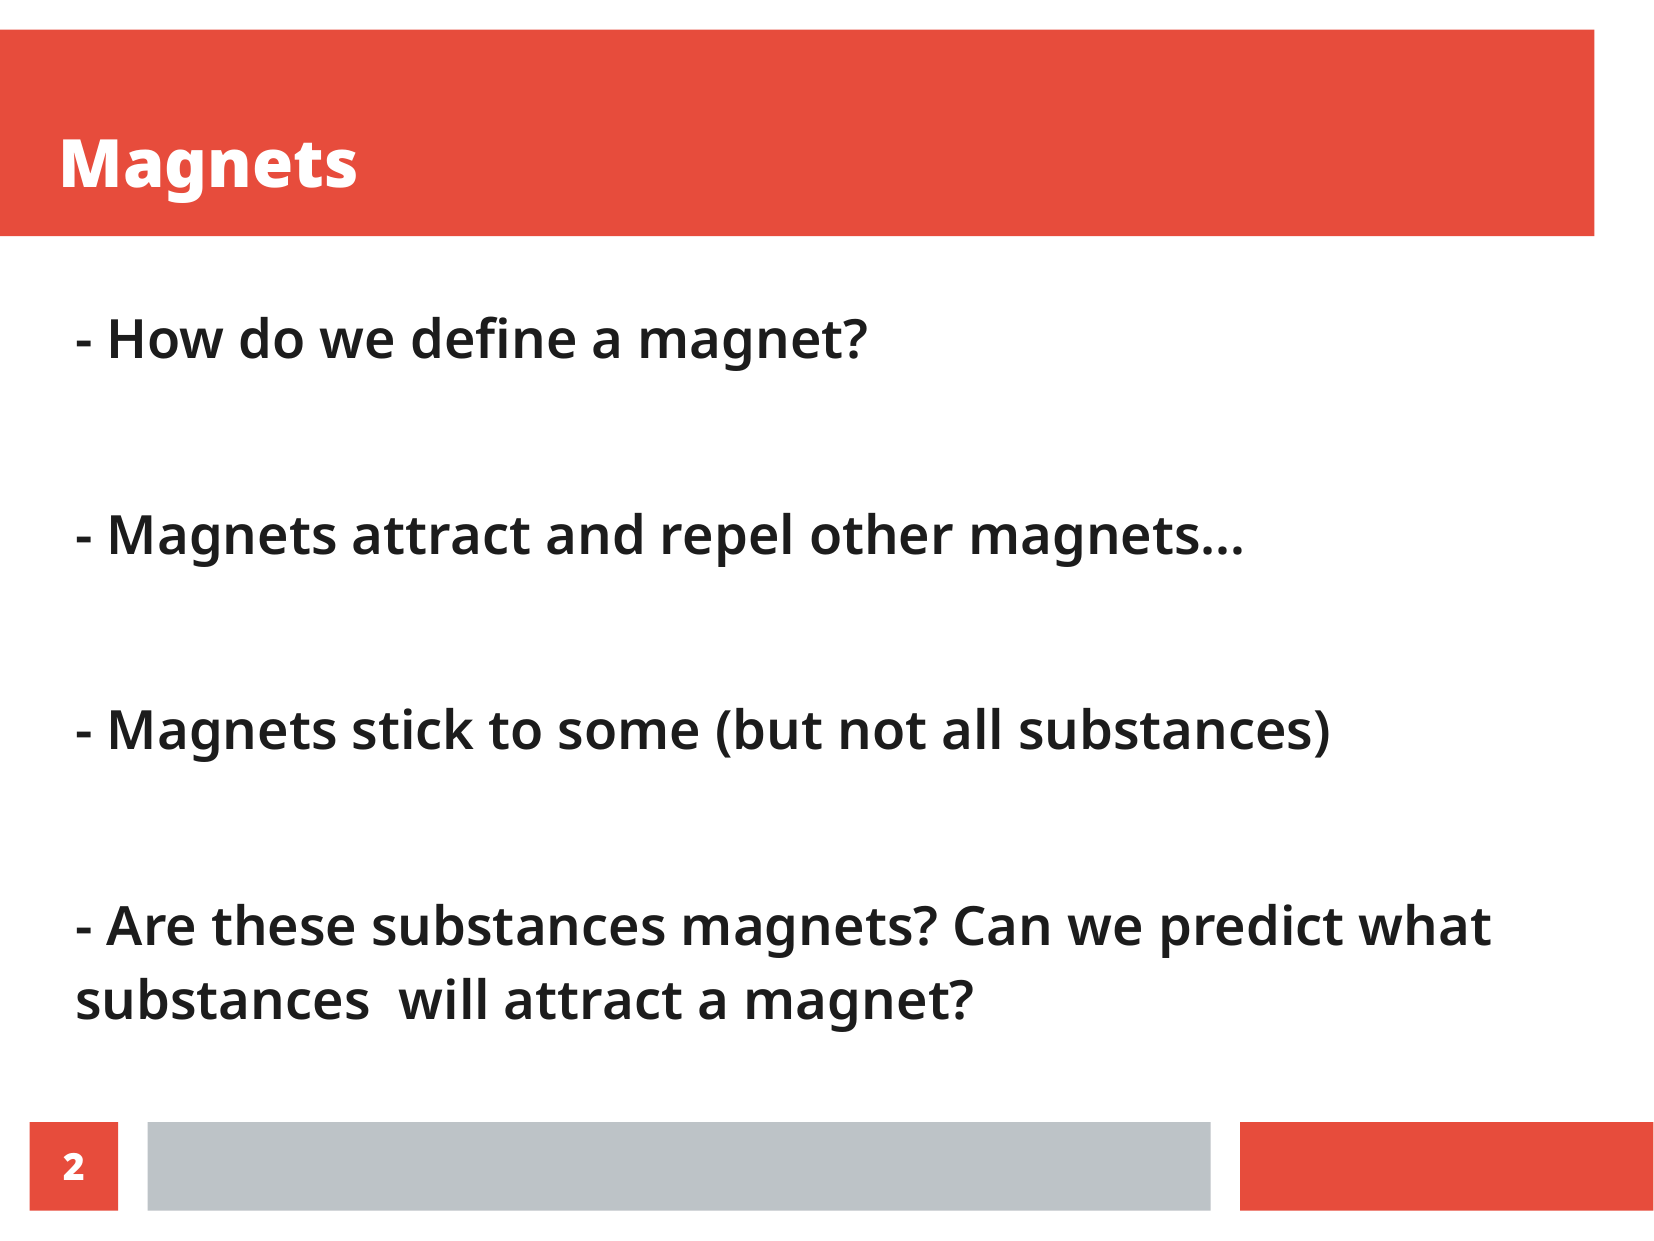

# Magnets
- How do we define a magnet?
- Magnets attract and repel other magnets…
- Magnets stick to some (but not all substances)
- Are these substances magnets? Can we predict what substances will attract a magnet?
2